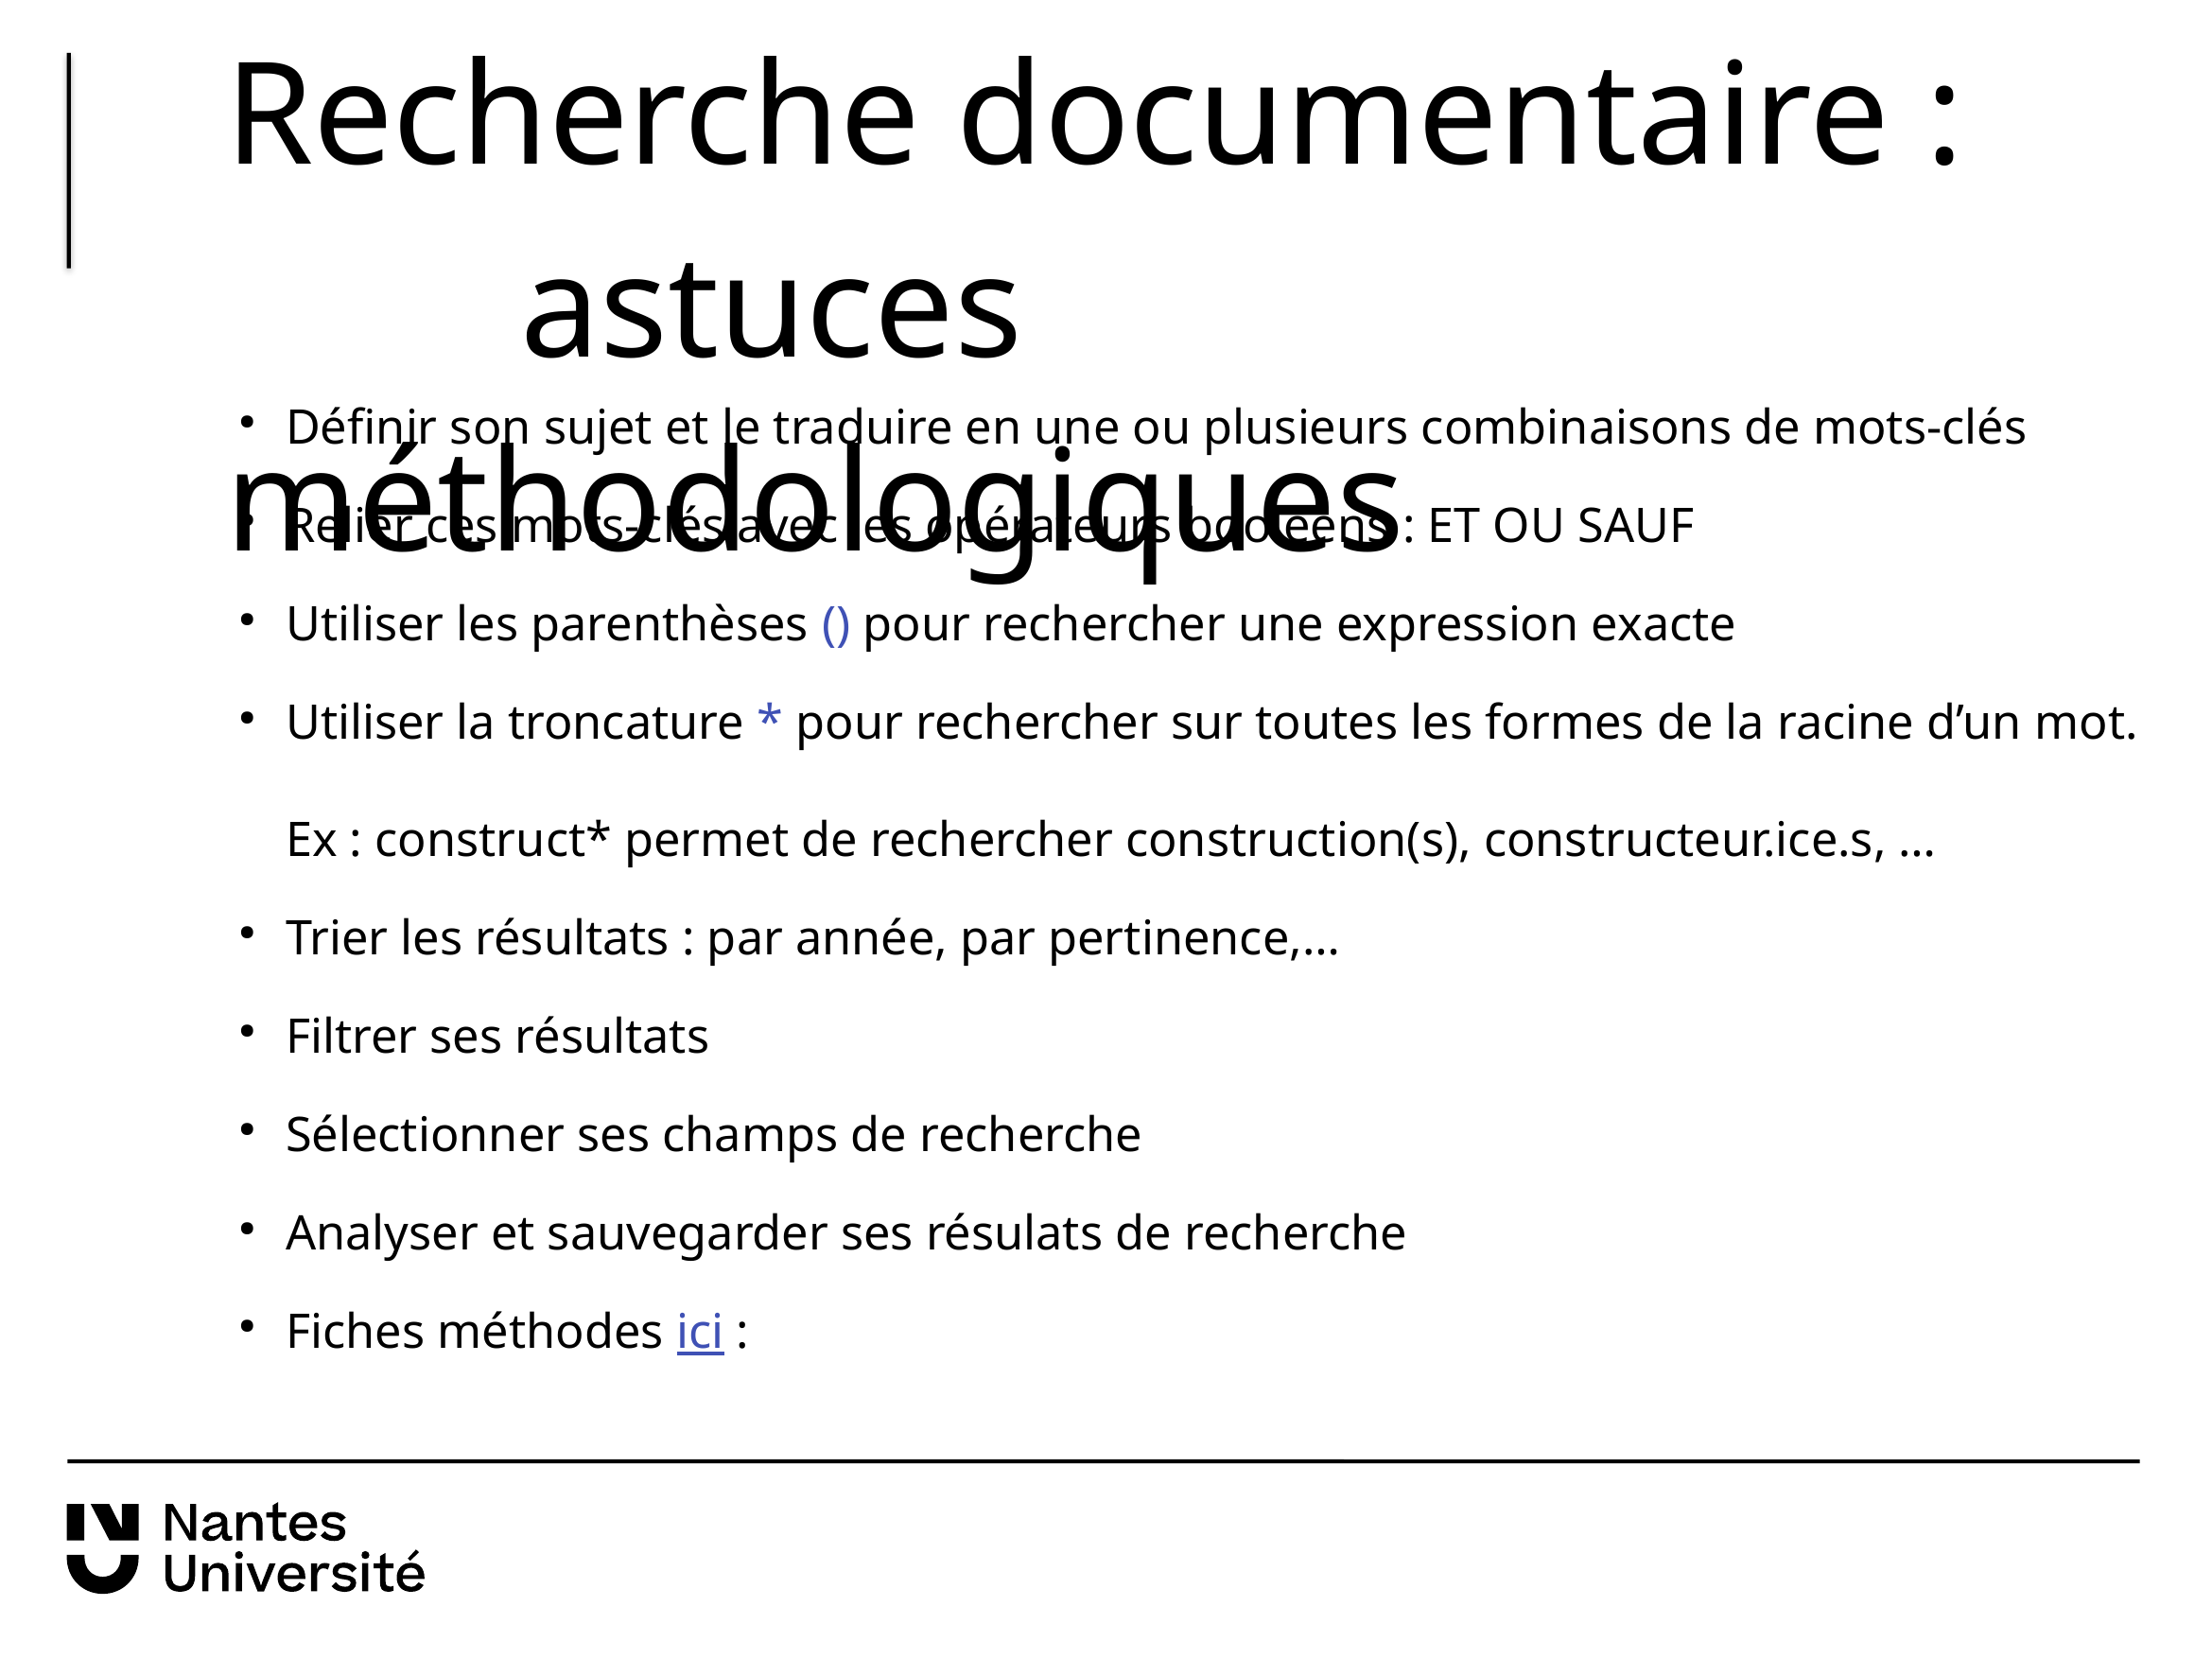

Recherche documentaire : astuces méthodologiques
# Définir son sujet et le traduire en une ou plusieurs combinaisons de mots-clés
Relier ces mots-clés avec les opérateurs booléens : ET OU SAUF
Utiliser les parenthèses () pour rechercher une expression exacte
Utiliser la troncature * pour rechercher sur toutes les formes de la racine d’un mot.
Ex : construct* permet de rechercher construction(s), constructeur.ice.s, …
Trier les résultats : par année, par pertinence,…
Filtrer ses résultats
Sélectionner ses champs de recherche
Analyser et sauvegarder ses résulats de recherche
Fiches méthodes ici :